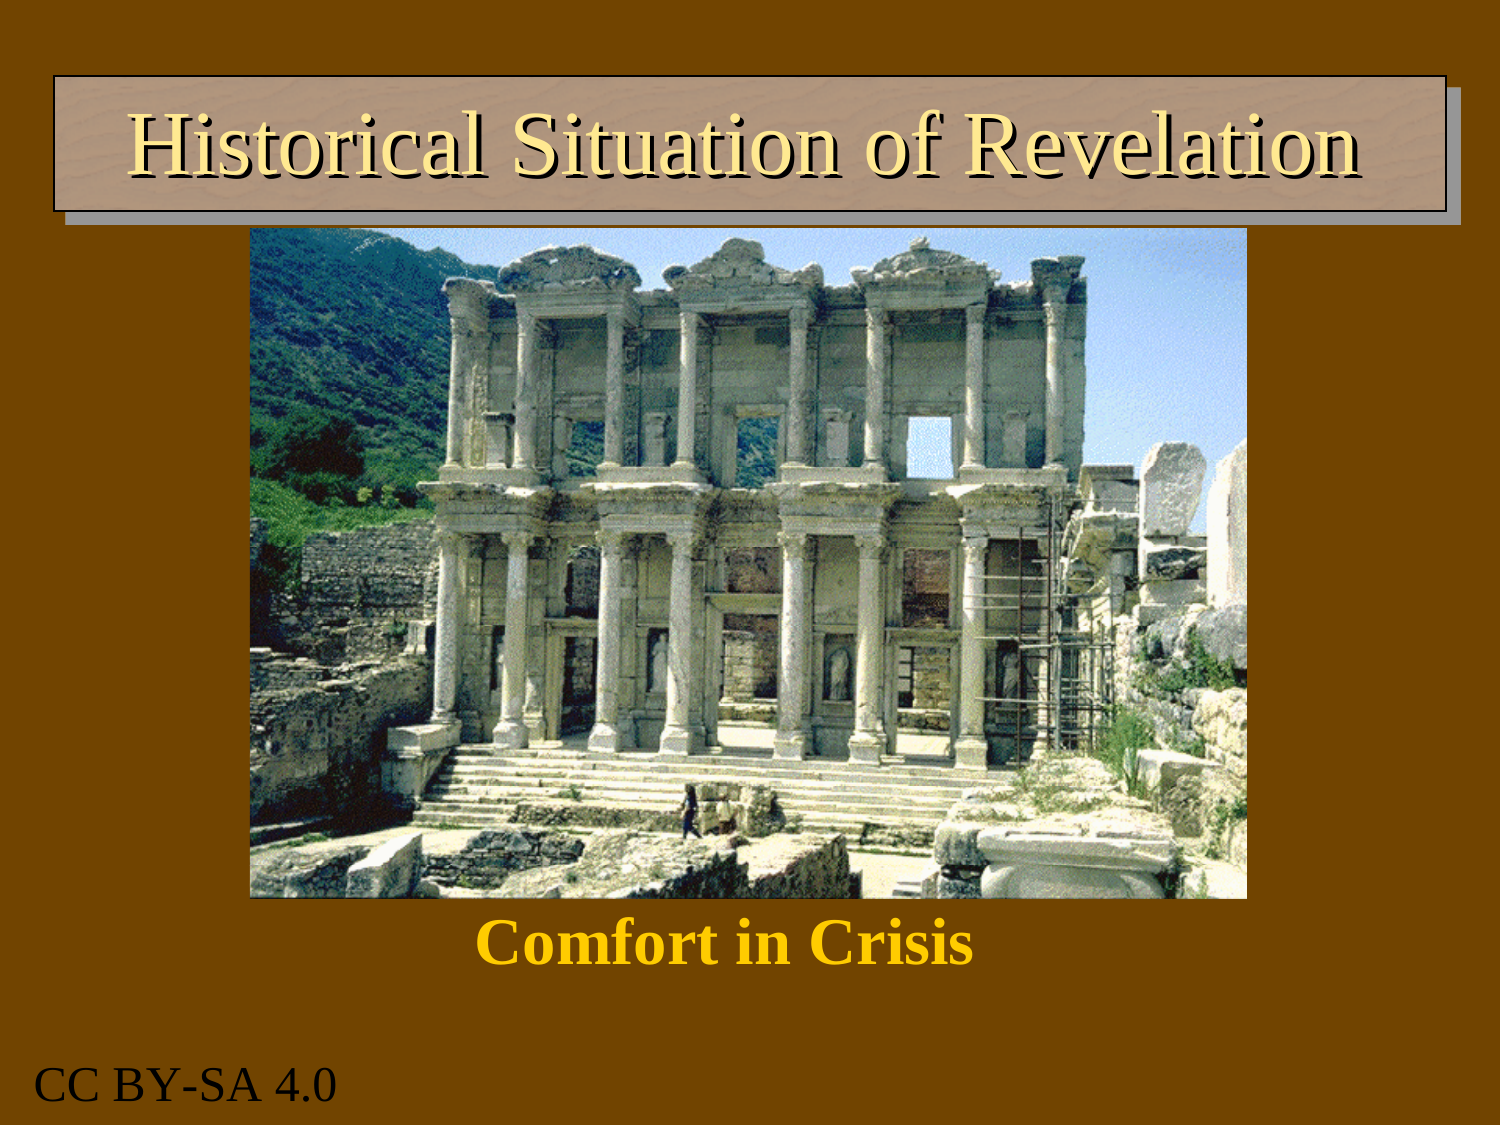

# Historical Situation of Revelation
Comfort in Crisis
CC BY-SA 4.0